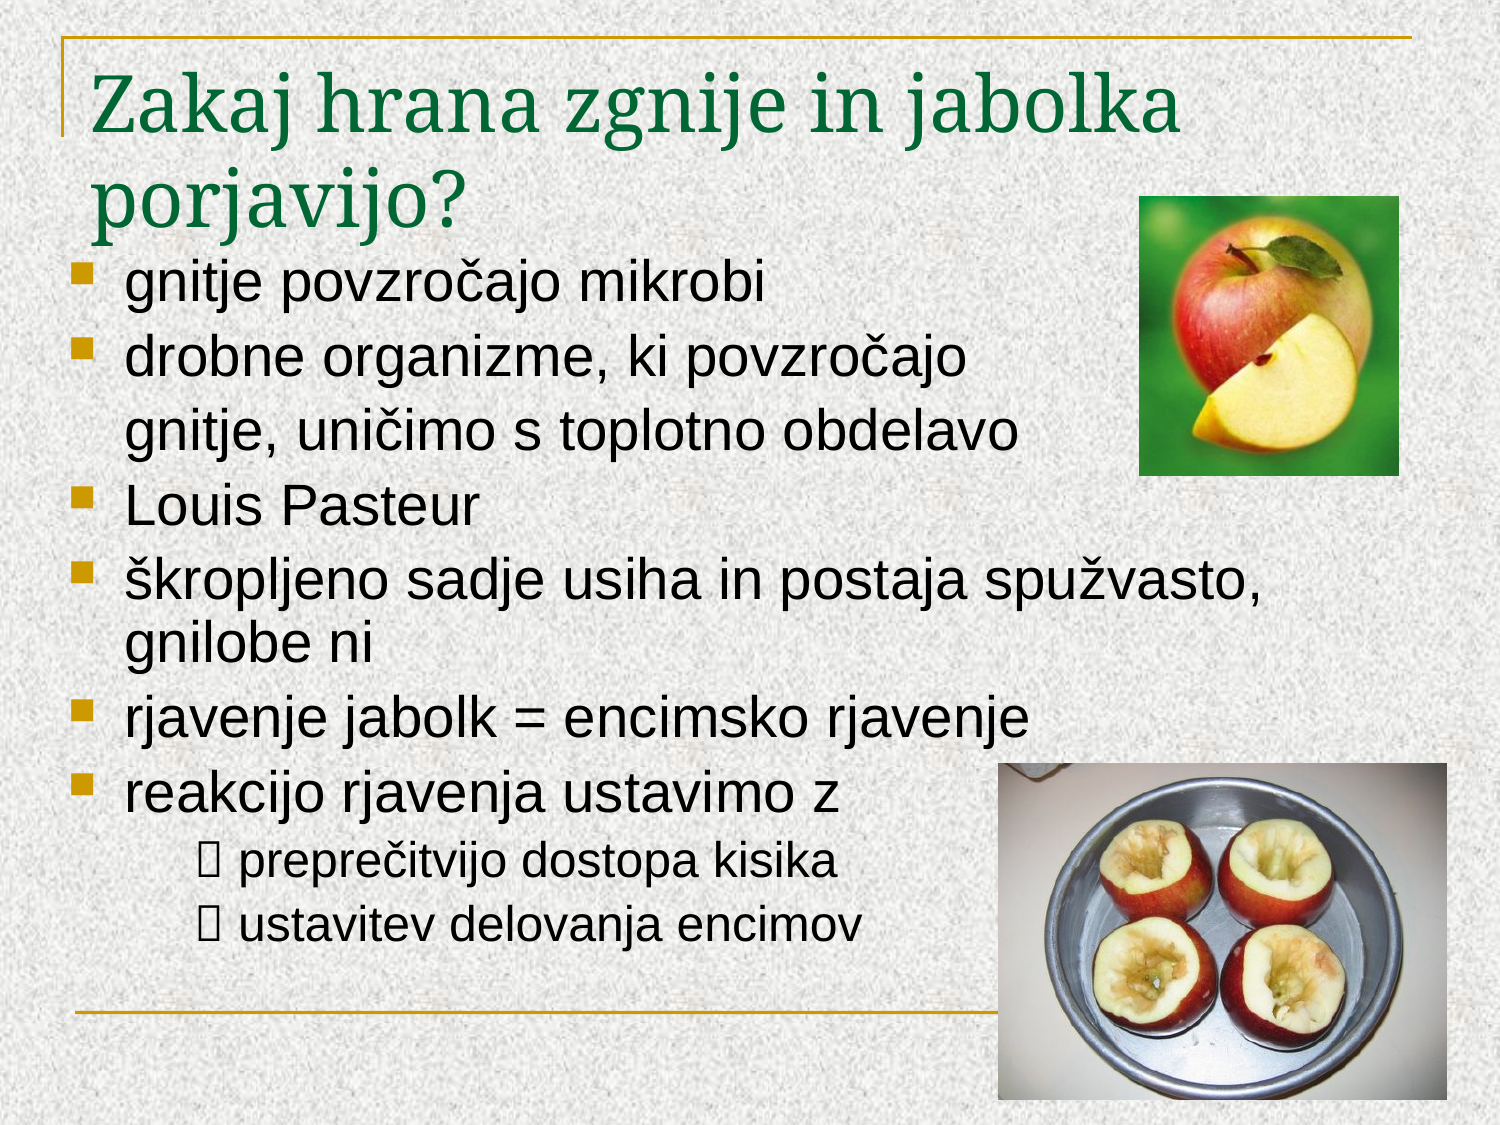

# Zakaj hrana zgnije in jabolka porjavijo?
gnitje povzročajo mikrobi
drobne organizme, ki povzročajo
	gnitje, uničimo s toplotno obdelavo
Louis Pasteur
škropljeno sadje usiha in postaja spužvasto, gnilobe ni
rjavenje jabolk = encimsko rjavenje
reakcijo rjavenja ustavimo z
  preprečitvijo dostopa kisika
  ustavitev delovanja encimov